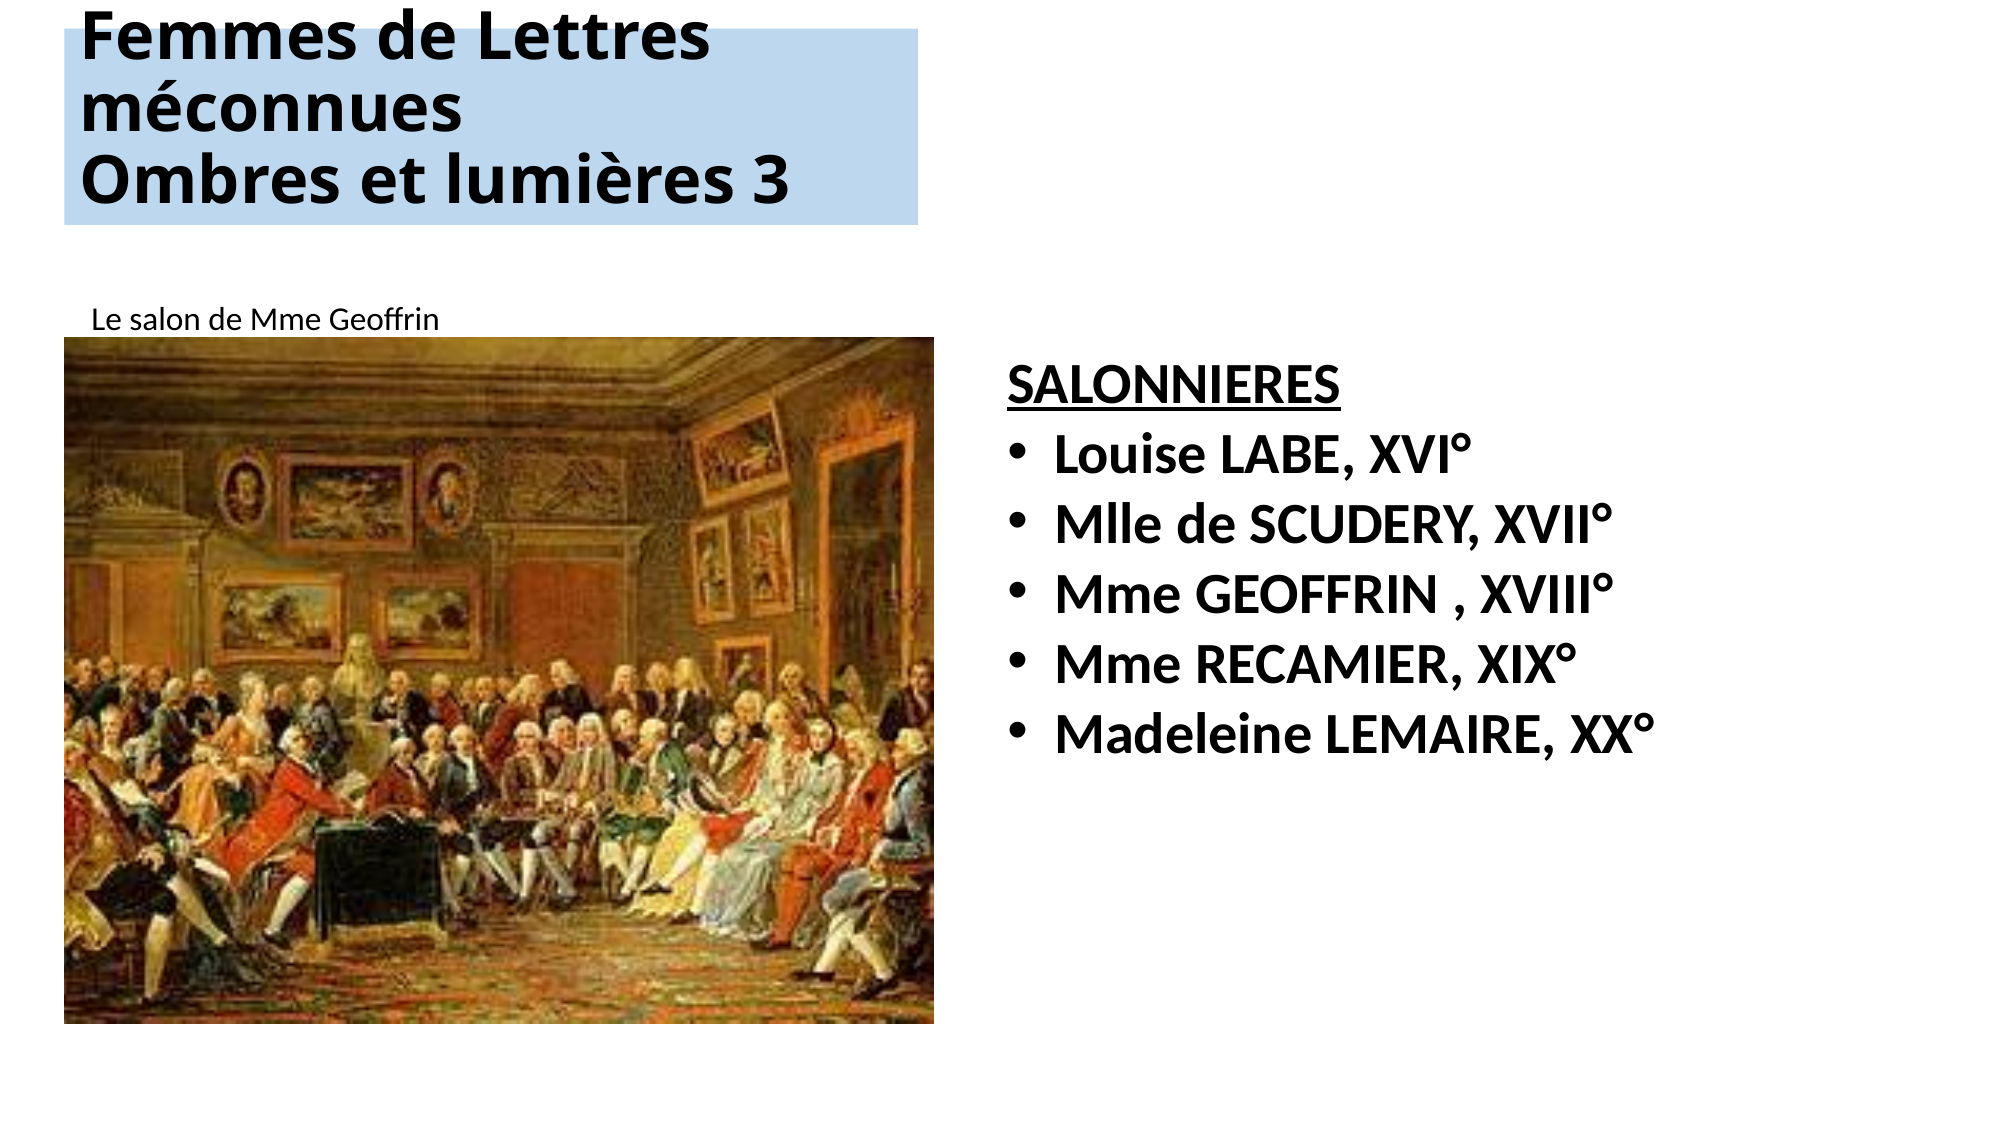

# Femmes de Lettres méconnues Ombres et lumières 3
	Le salon de Mme Geoffrin
SALONNIERES
Louise LABE, XVI°
Mlle de SCUDERY, XVII°
Mme GEOFFRIN , XVIII°
Mme RECAMIER, XIX°
Madeleine LEMAIRE, XX°